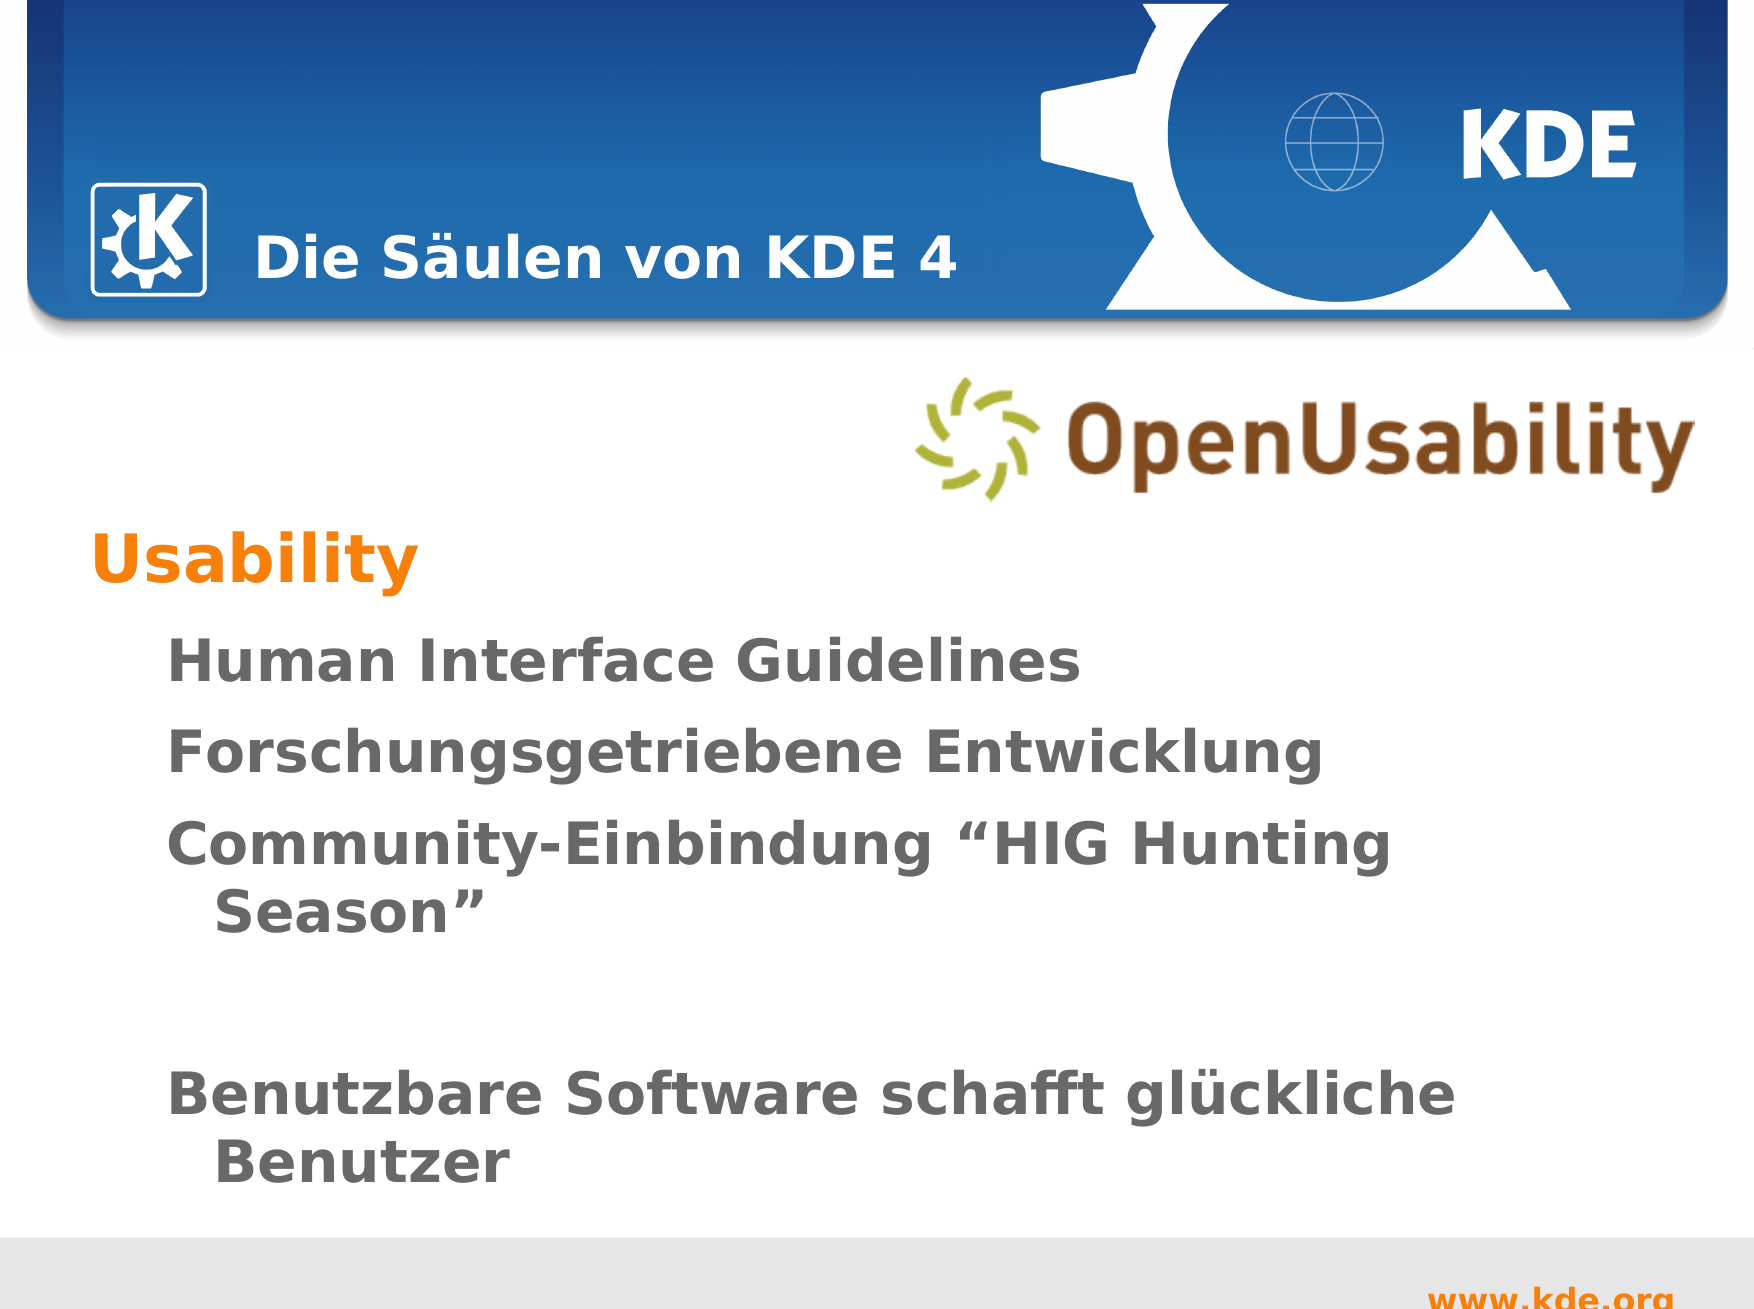

Die Säulen von KDE 4
# Usability
Human Interface Guidelines
Forschungsgetriebene Entwicklung
Community-Einbindung “HIG Hunting Season”
Benutzbare Software schafft glückliche Benutzer